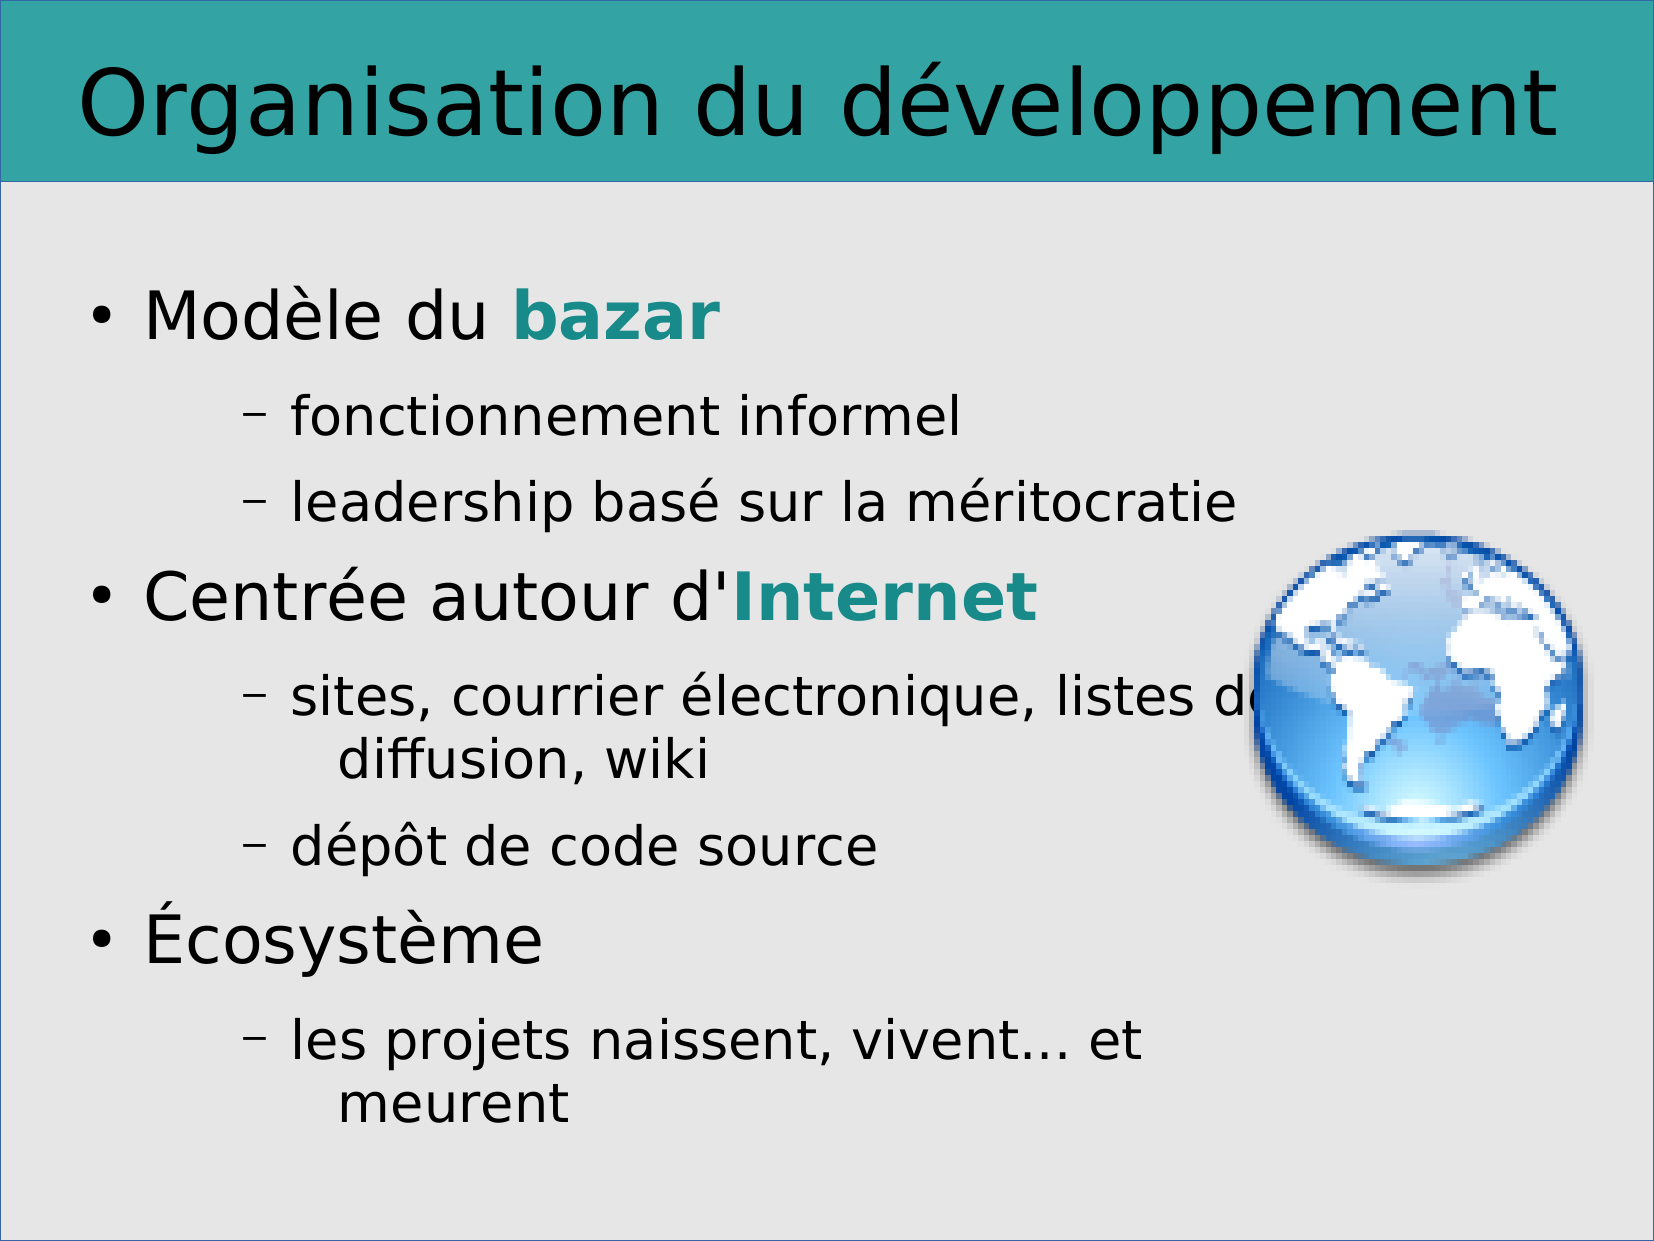

# Organisation du développement
Modèle du bazar
fonctionnement informel
leadership basé sur la méritocratie
Centrée autour d'Internet
sites, courrier électronique, listes de
diffusion, wiki
dépôt de code source
Écosystème
les projets naissent, vivent... et meurent